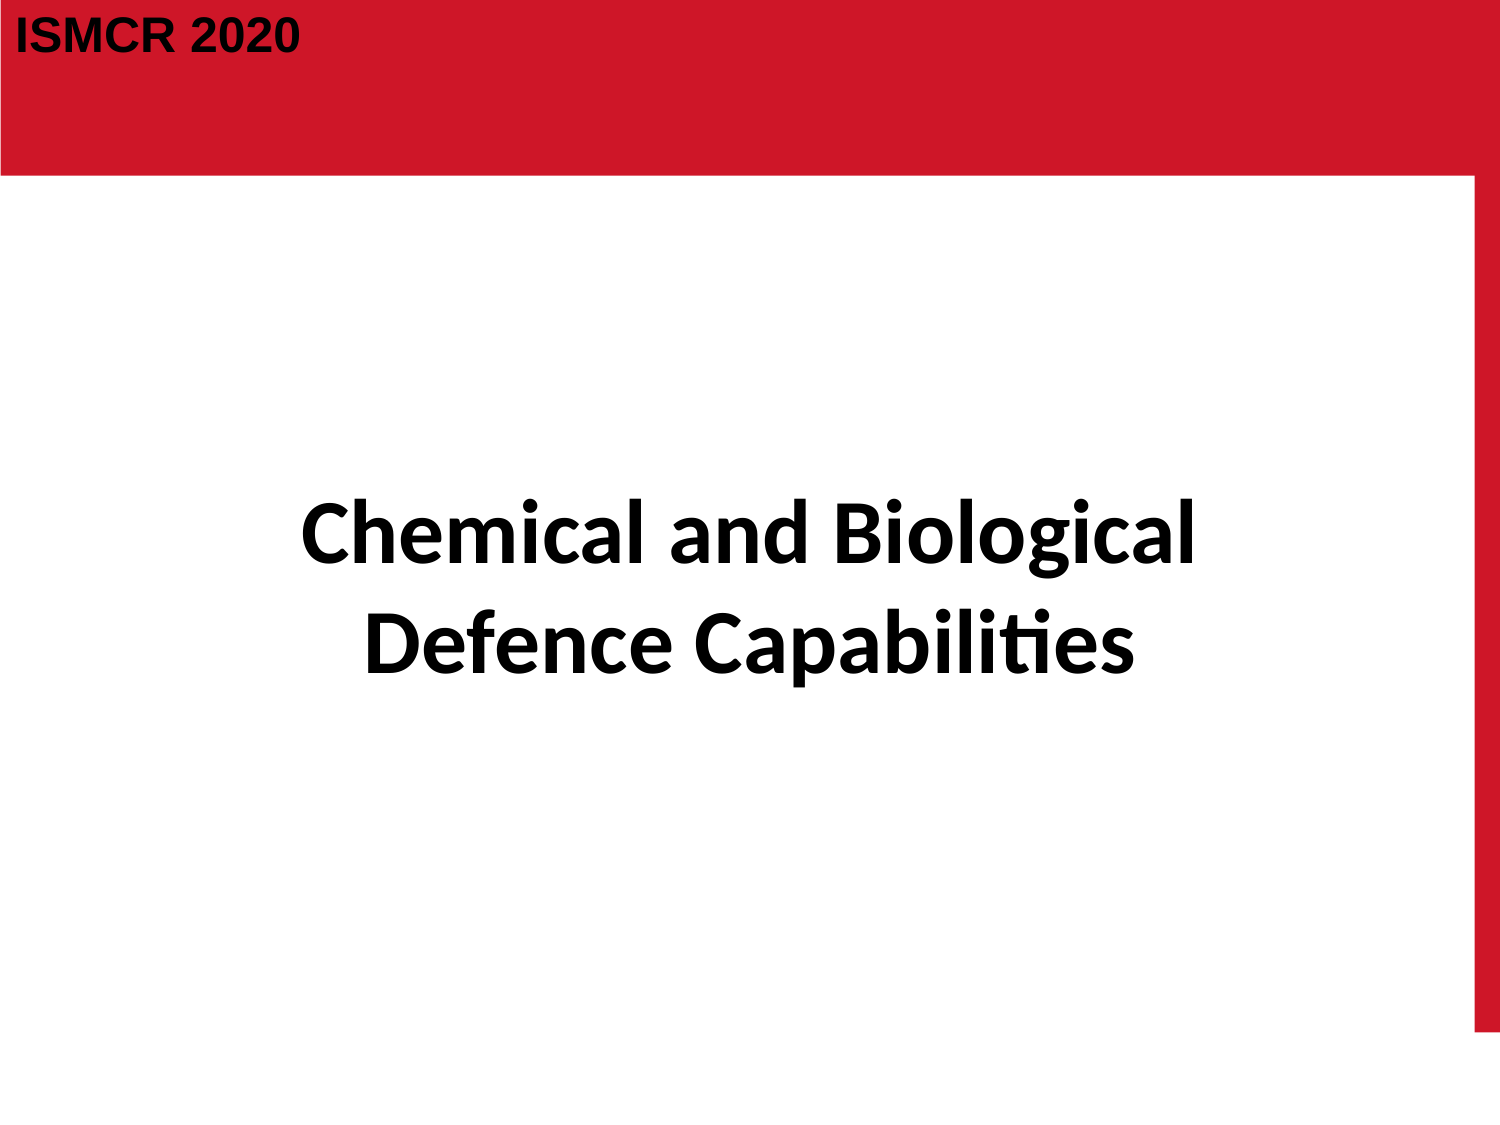

ISMCR 2020
Chemical and Biological Defence Capabilities
Nom
Prénom
Fonction
Structure